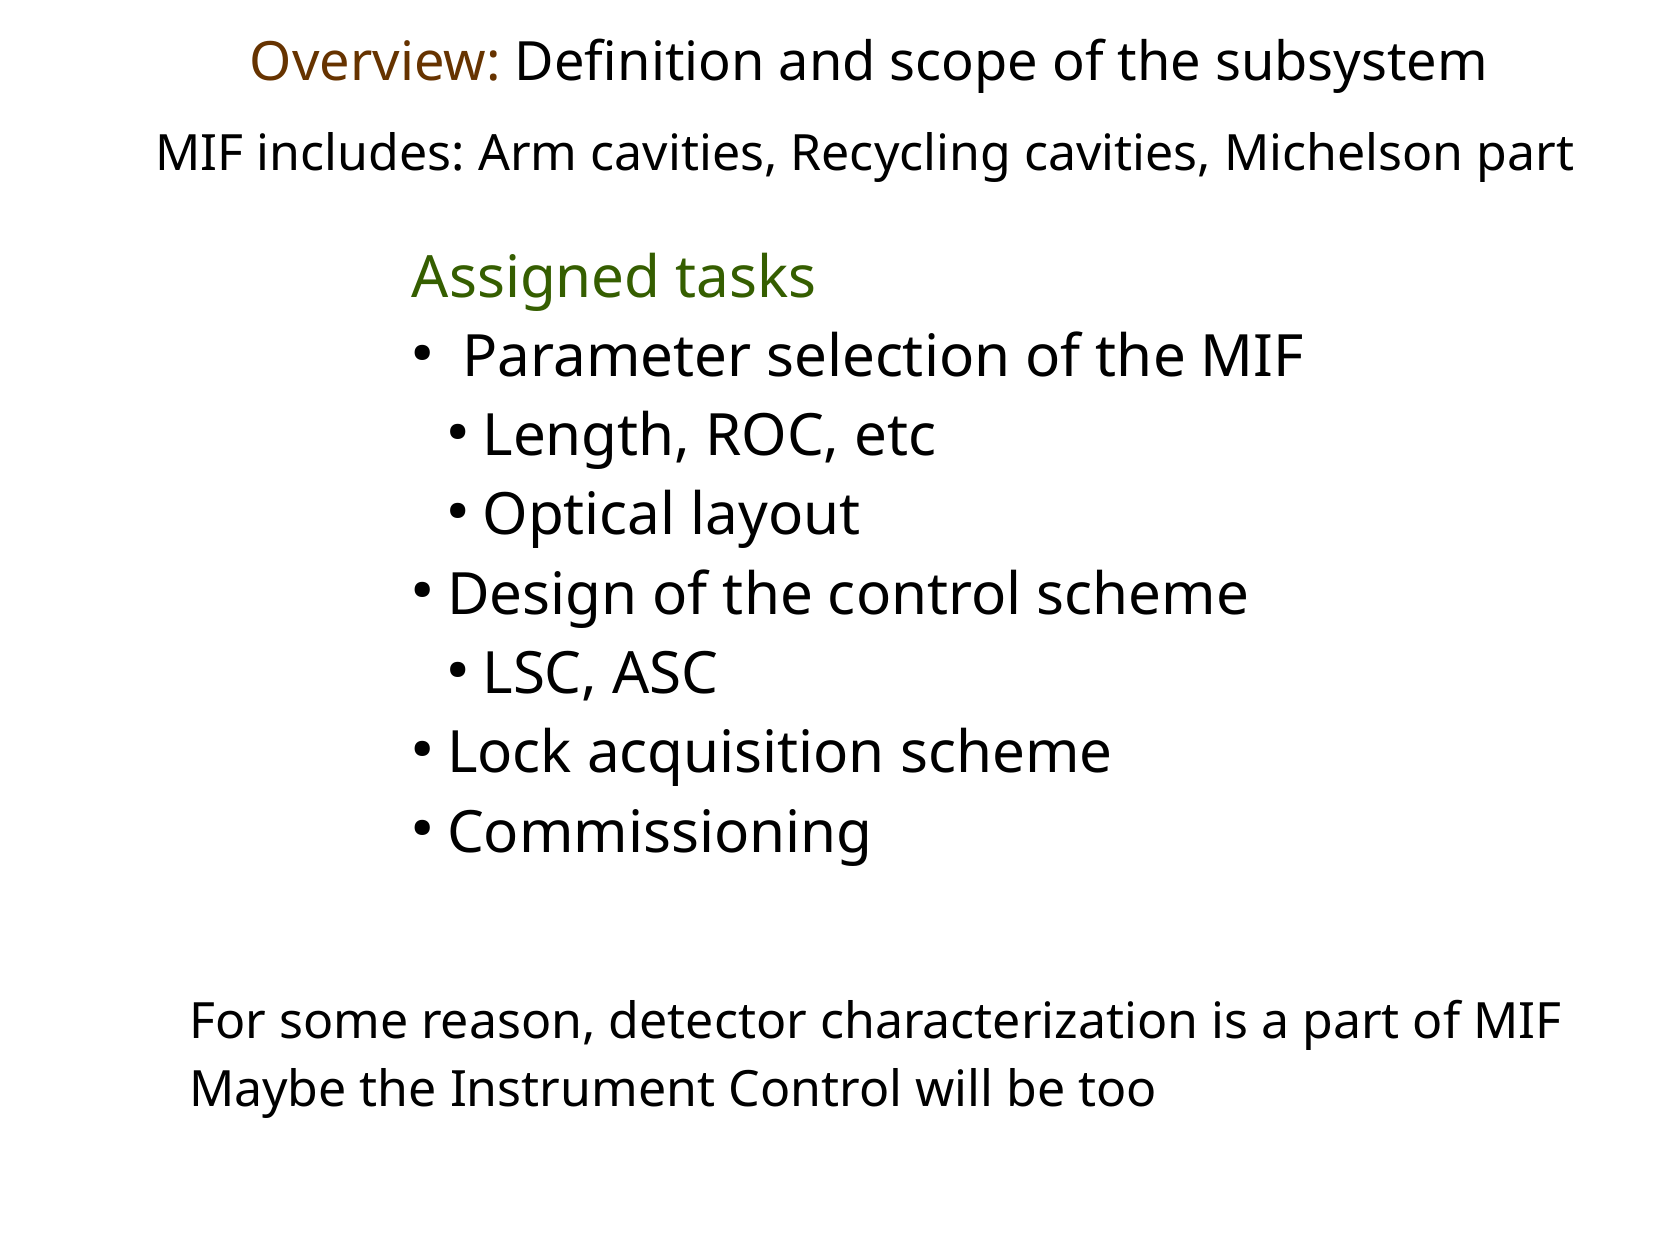

Overview: Definition and scope of the subsystem
MIF includes: Arm cavities, Recycling cavities, Michelson part
Assigned tasks
 Parameter selection of the MIF
Length, ROC, etc
Optical layout
Design of the control scheme
LSC, ASC
Lock acquisition scheme
Commissioning
For some reason, detector characterization is a part of MIF
Maybe the Instrument Control will be too